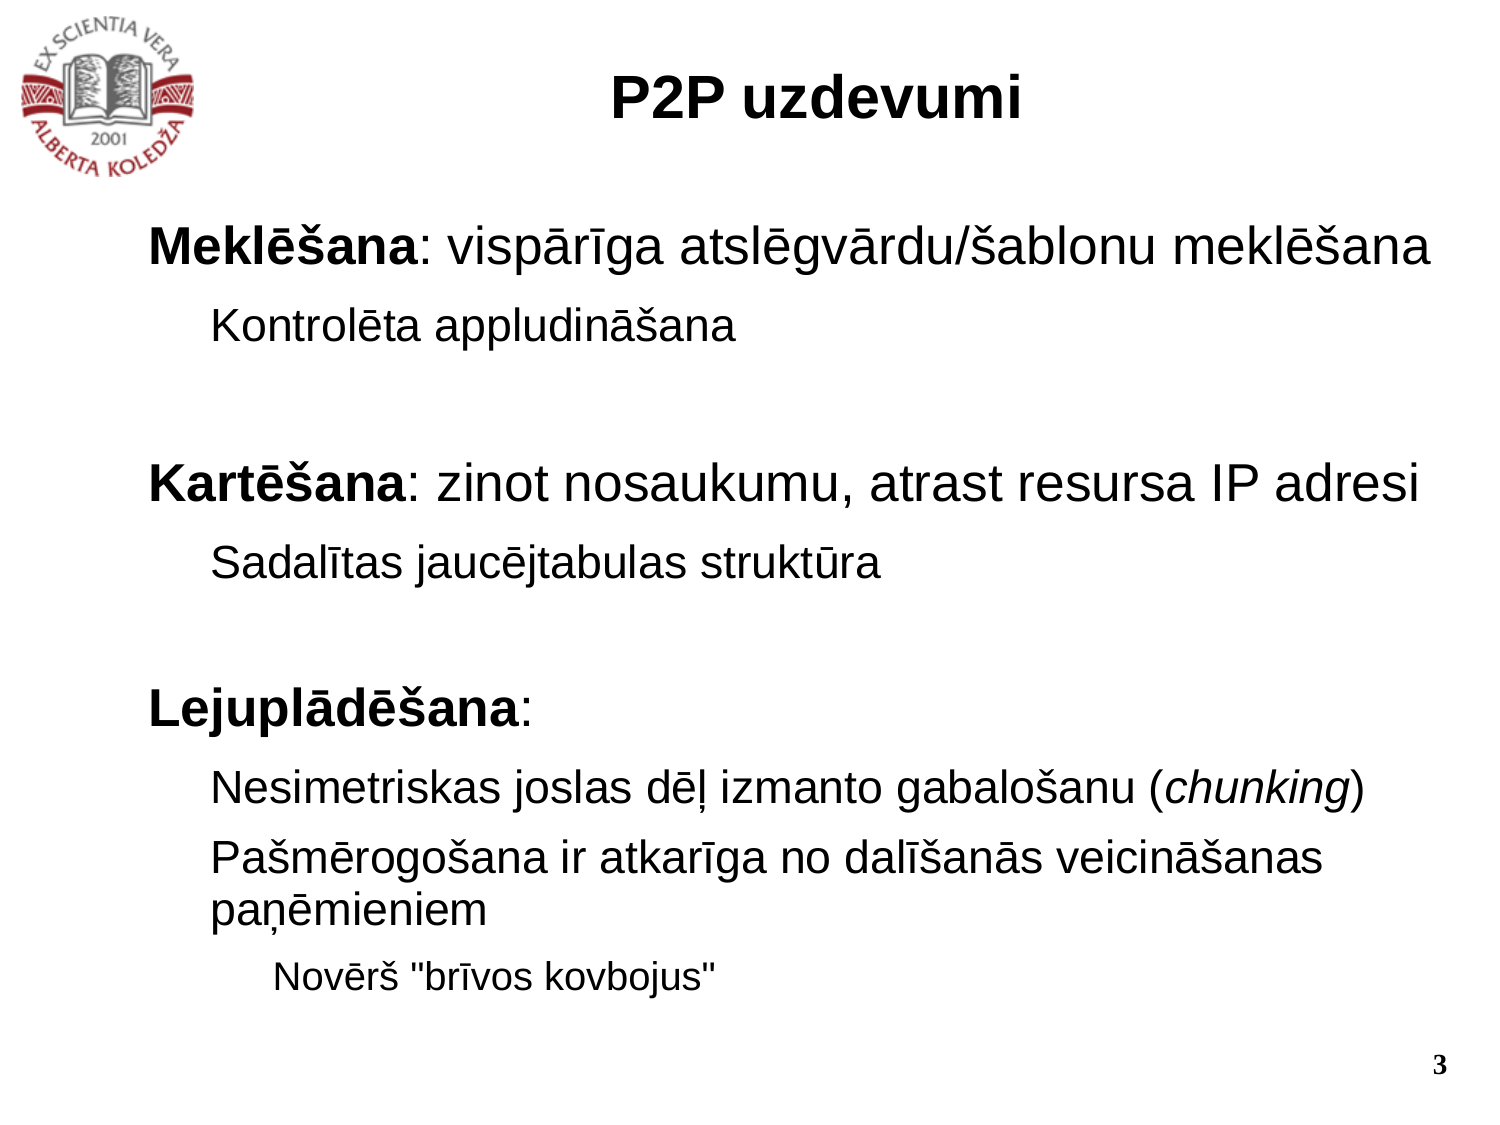

# P2P uzdevumi
Meklēšana: vispārīga atslēgvārdu/šablonu meklēšana
Kontrolēta appludināšana
Kartēšana: zinot nosaukumu, atrast resursa IP adresi
Sadalītas jaucējtabulas struktūra
Lejuplādēšana:
Nesimetriskas joslas dēļ izmanto gabalošanu (chunking)
Pašmērogošana ir atkarīga no dalīšanās veicināšanas paņēmieniem
Novērš "brīvos kovbojus"
2